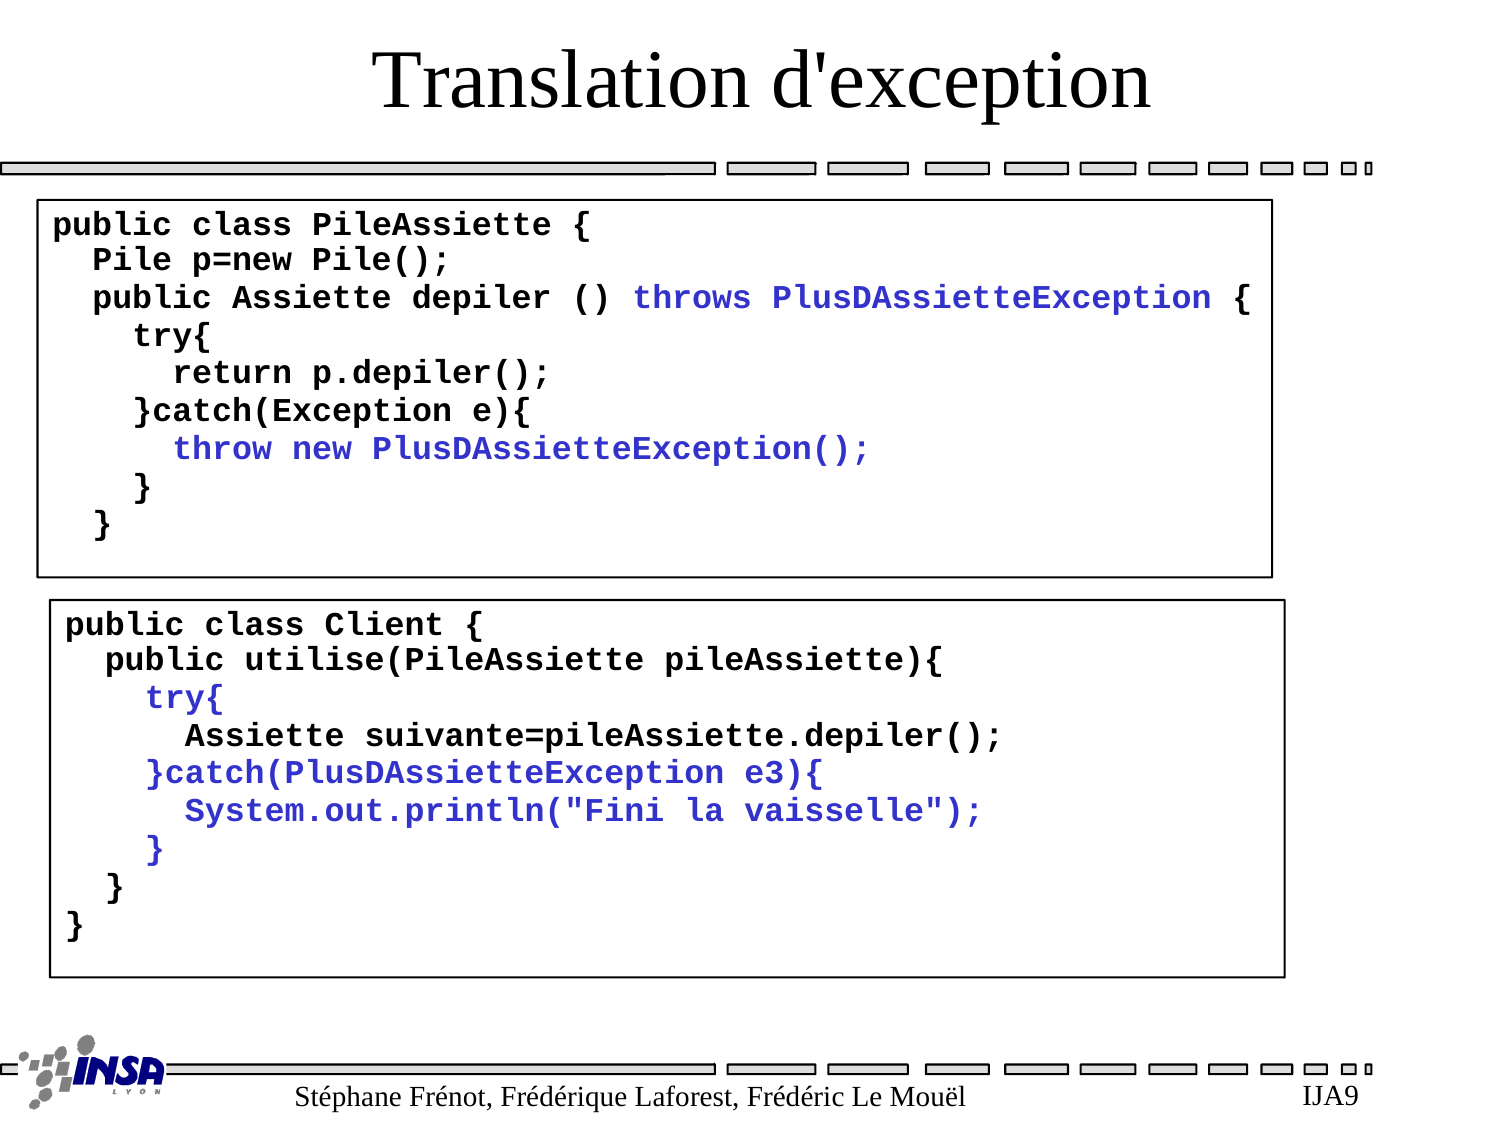

# Translation d'exception
public class PileAssiette {
 Pile p=new Pile();
 public Assiette depiler () throws PlusDAssietteException {
 try{
 return p.depiler();
 }catch(Exception e){
 throw new PlusDAssietteException();
 }
 }
public class Client {
 public utilise(PileAssiette pileAssiette){
 try{
 Assiette suivante=pileAssiette.depiler();
 }catch(PlusDAssietteException e3){
 System.out.println("Fini la vaisselle");
 }
 }
}